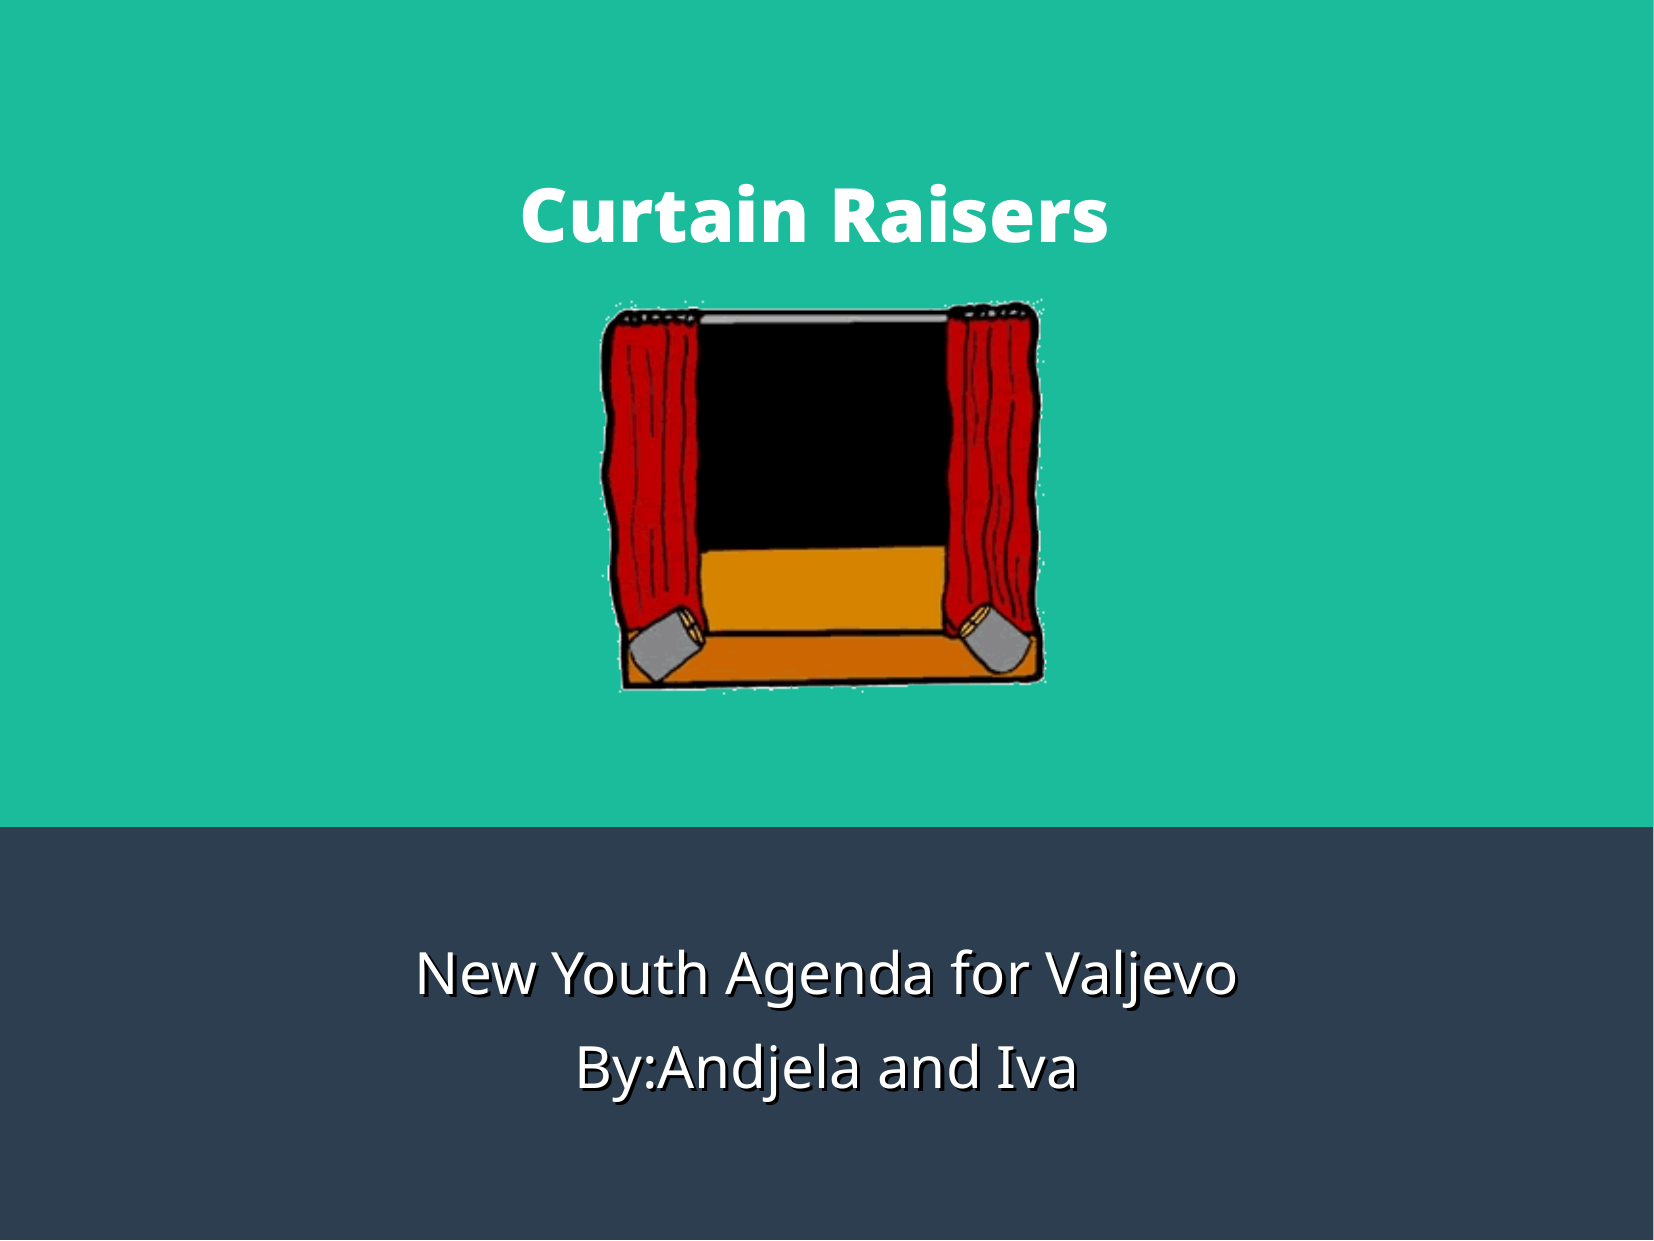

# Curtain Raisers
New Youth Agenda for Valjevo
By:Andjela and Iva